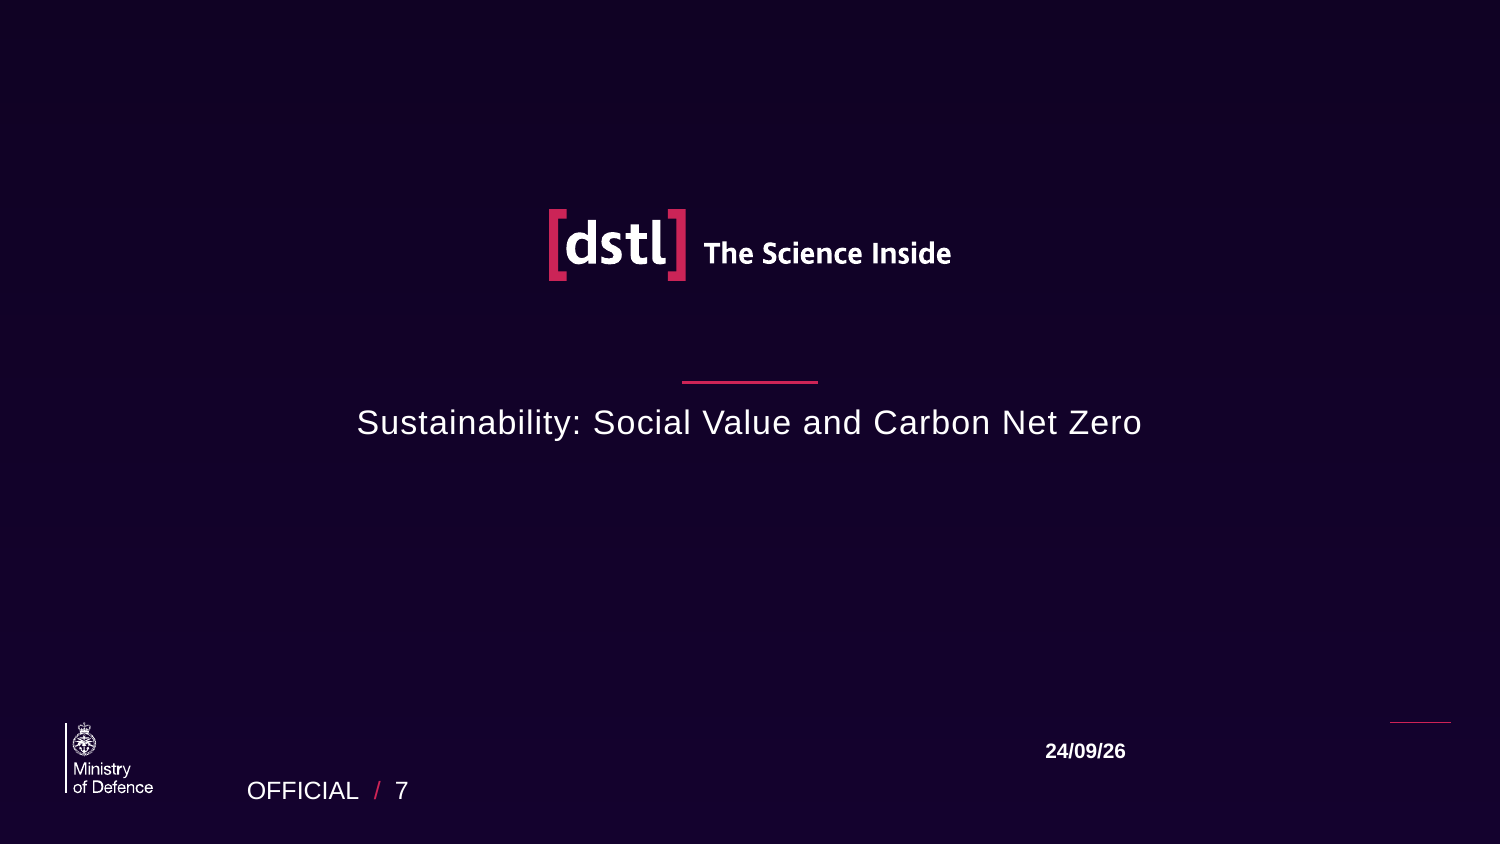

# Sustainability: Social Value and Carbon Net Zero
OFFICIAL /